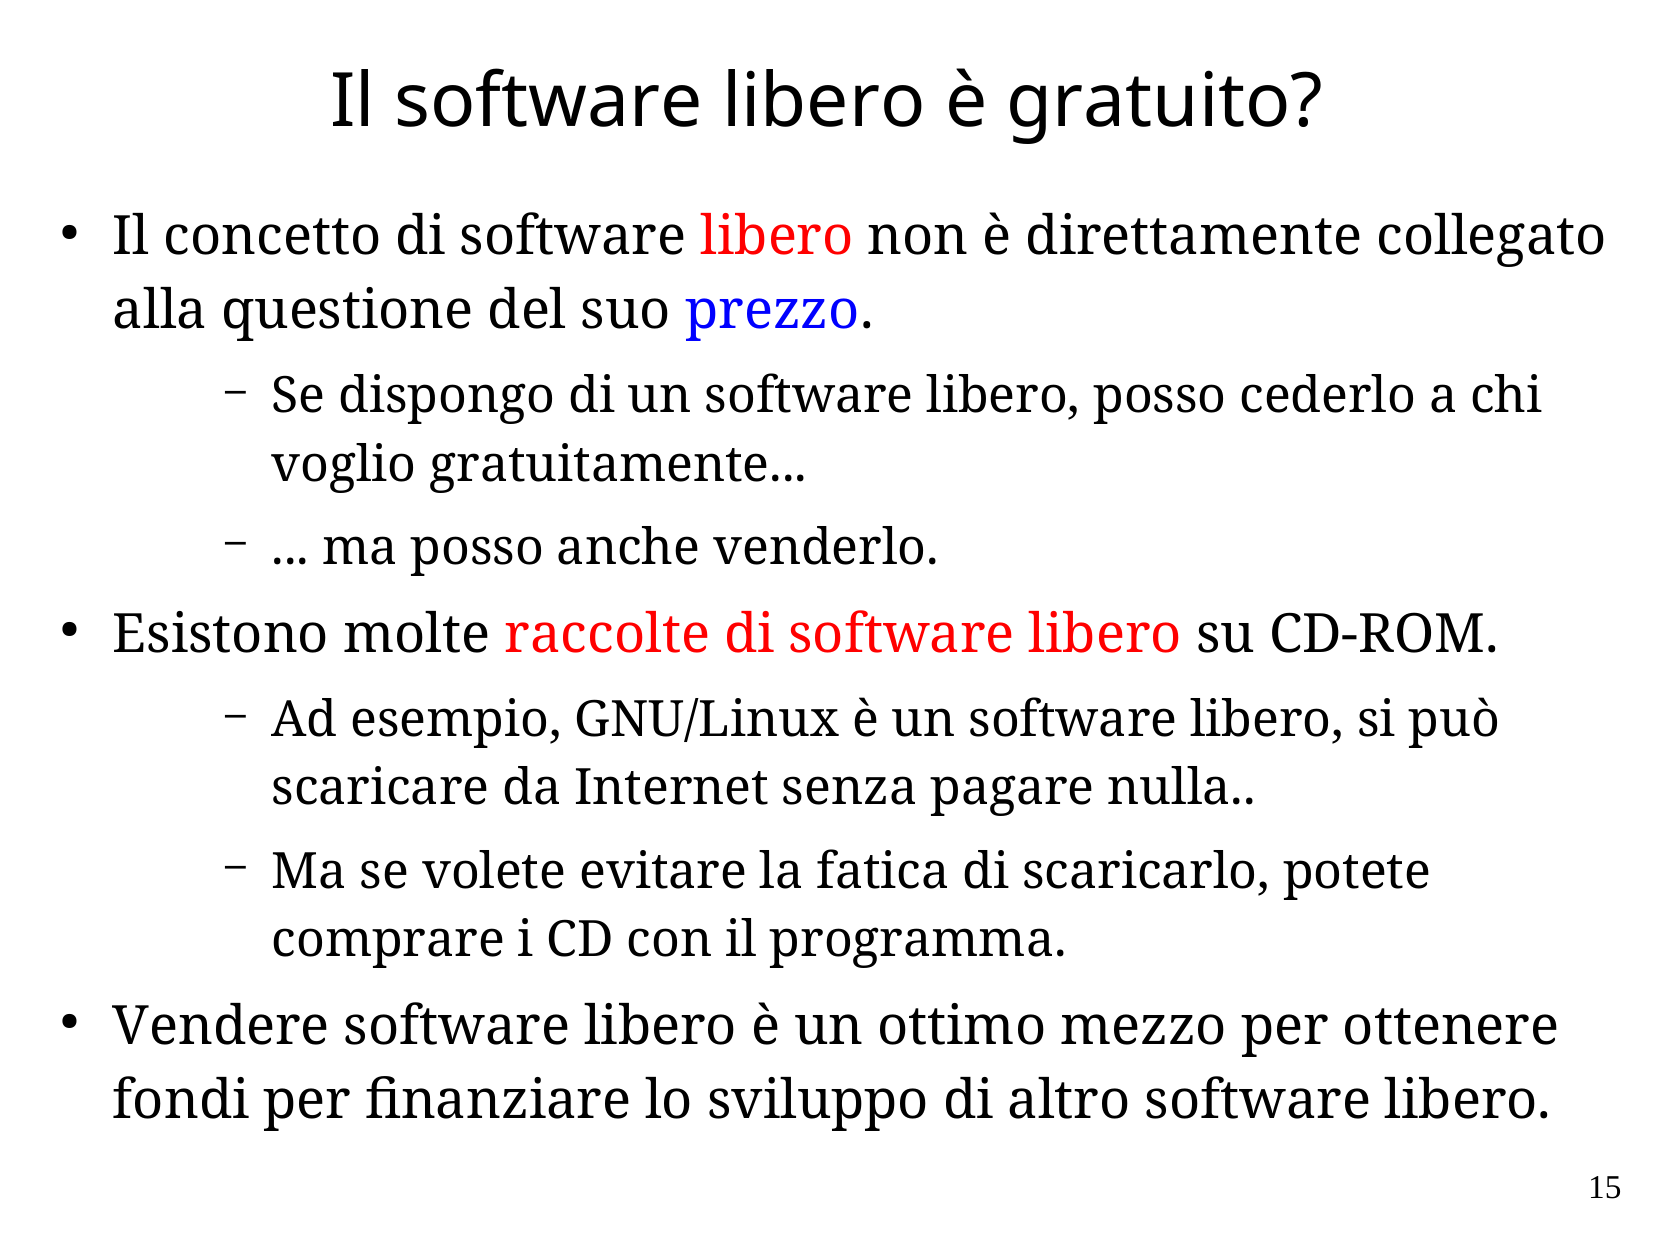

# Il software libero è gratuito?
Il concetto di software libero non è direttamente collegato alla questione del suo prezzo.
Se dispongo di un software libero, posso cederlo a chi voglio gratuitamente...
... ma posso anche venderlo.
Esistono molte raccolte di software libero su CD-ROM.
Ad esempio, GNU/Linux è un software libero, si può scaricare da Internet senza pagare nulla..
Ma se volete evitare la fatica di scaricarlo, potete comprare i CD con il programma.
Vendere software libero è un ottimo mezzo per ottenere fondi per finanziare lo sviluppo di altro software libero.